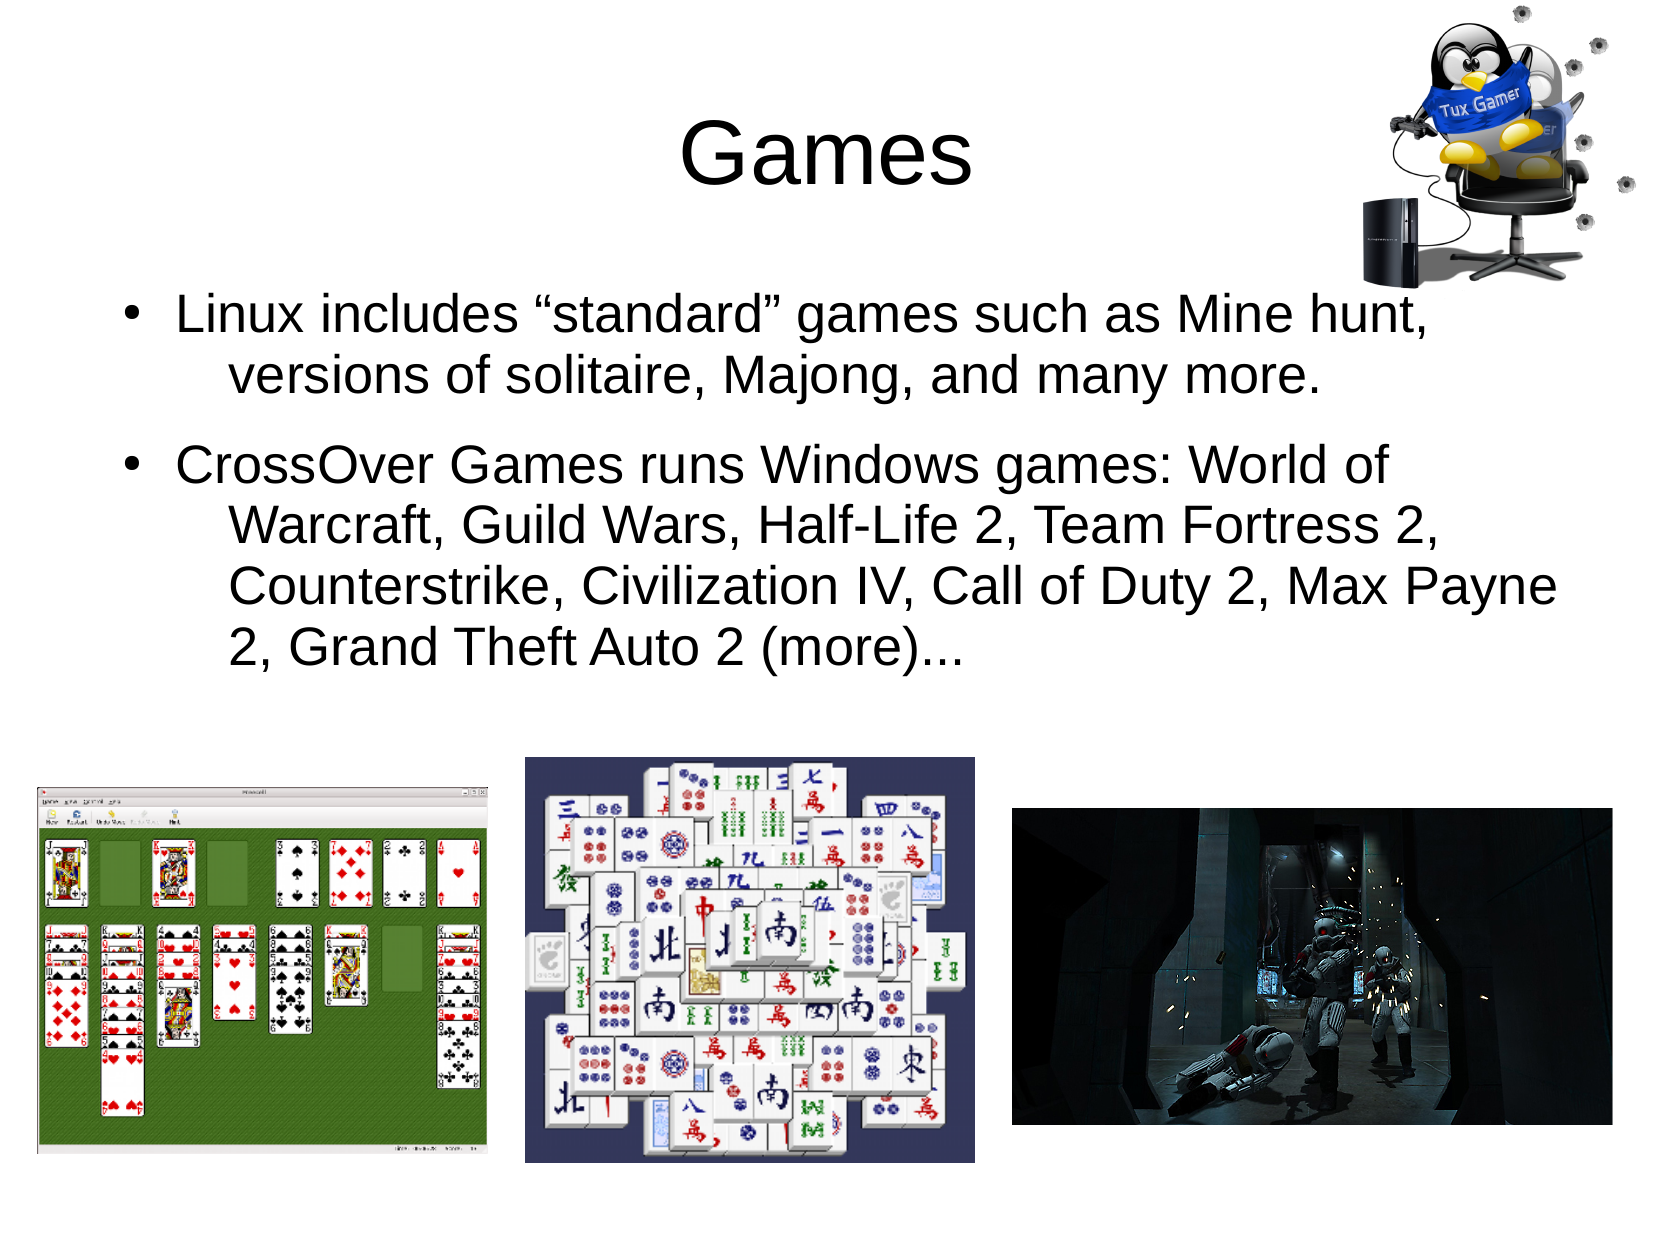

# Games
Linux includes “standard” games such as Mine hunt, versions of solitaire, Majong, and many more.
CrossOver Games runs Windows games: World of Warcraft, Guild Wars, Half-Life 2, Team Fortress 2, Counterstrike, Civilization IV, Call of Duty 2, Max Payne 2, Grand Theft Auto 2 (more)...